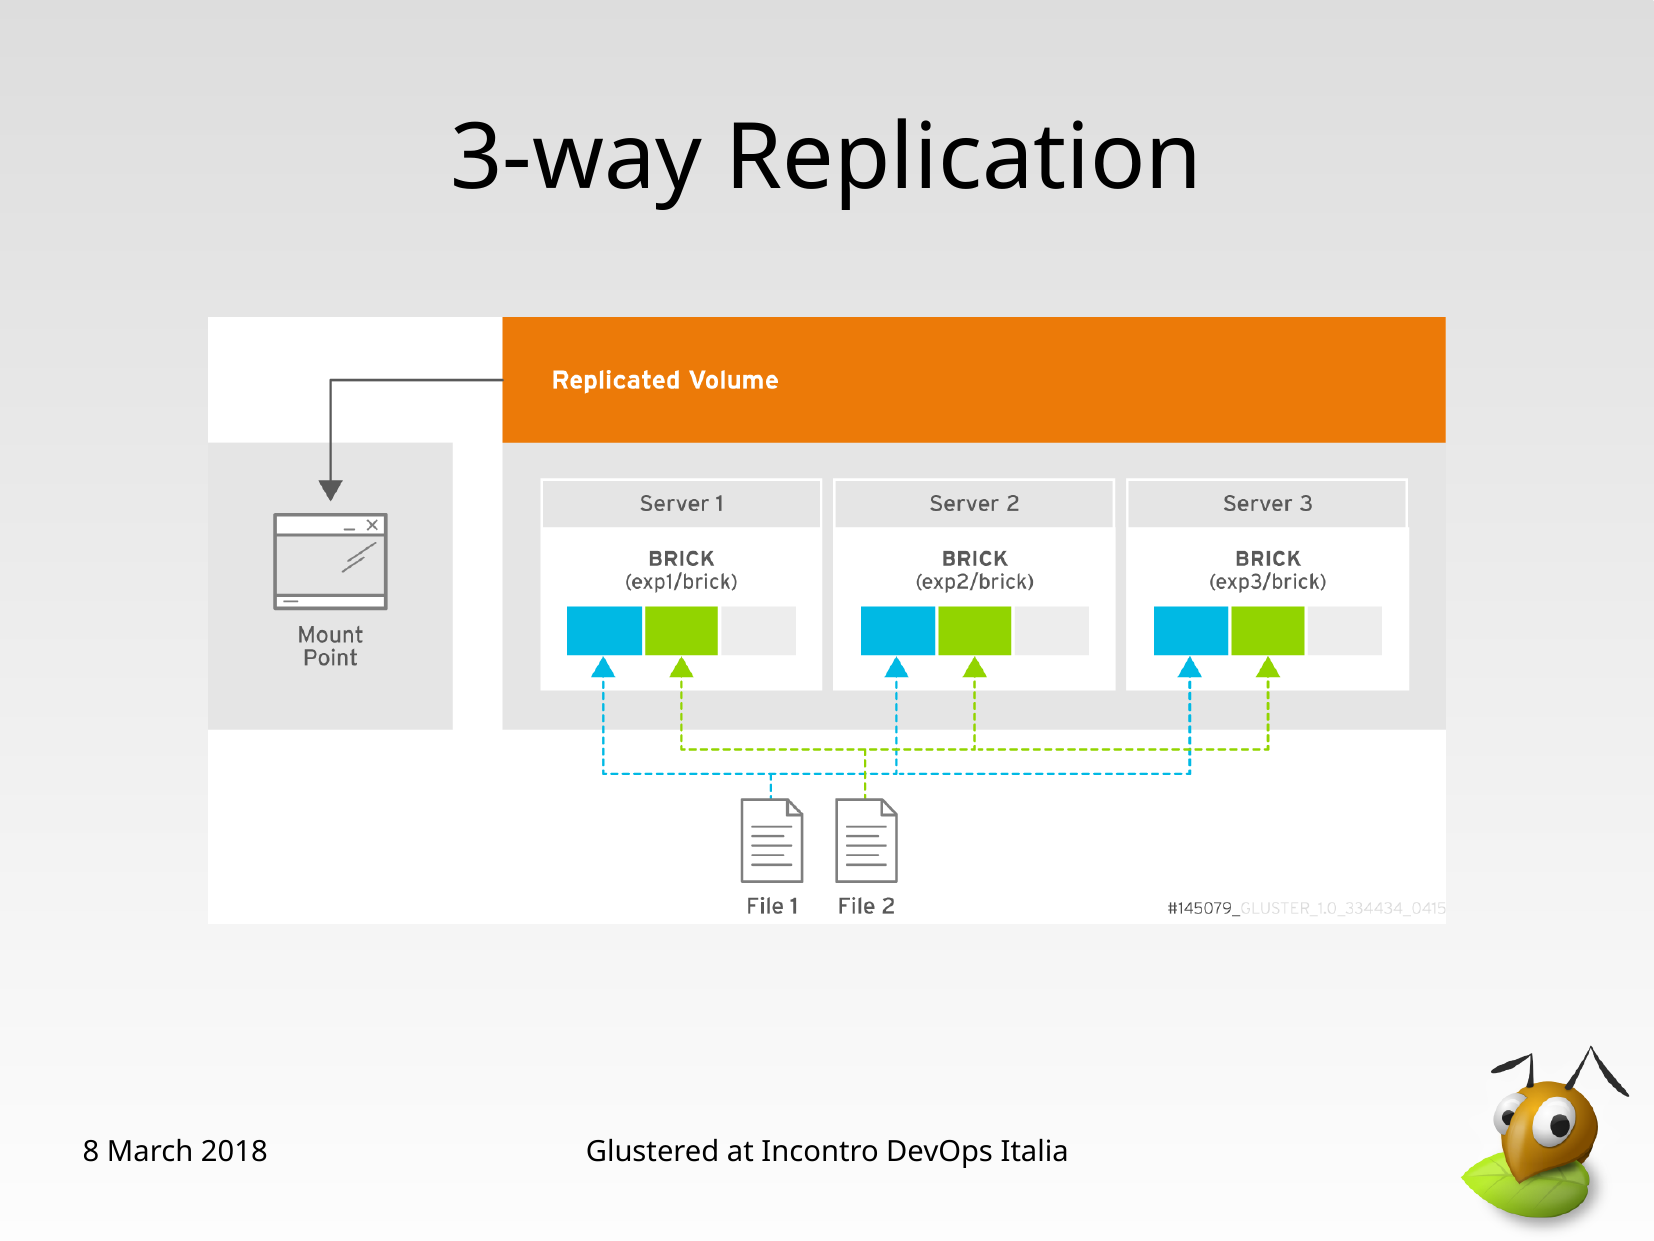

# 3-way Replication
8 March 2018
Glustered at Incontro DevOps Italia